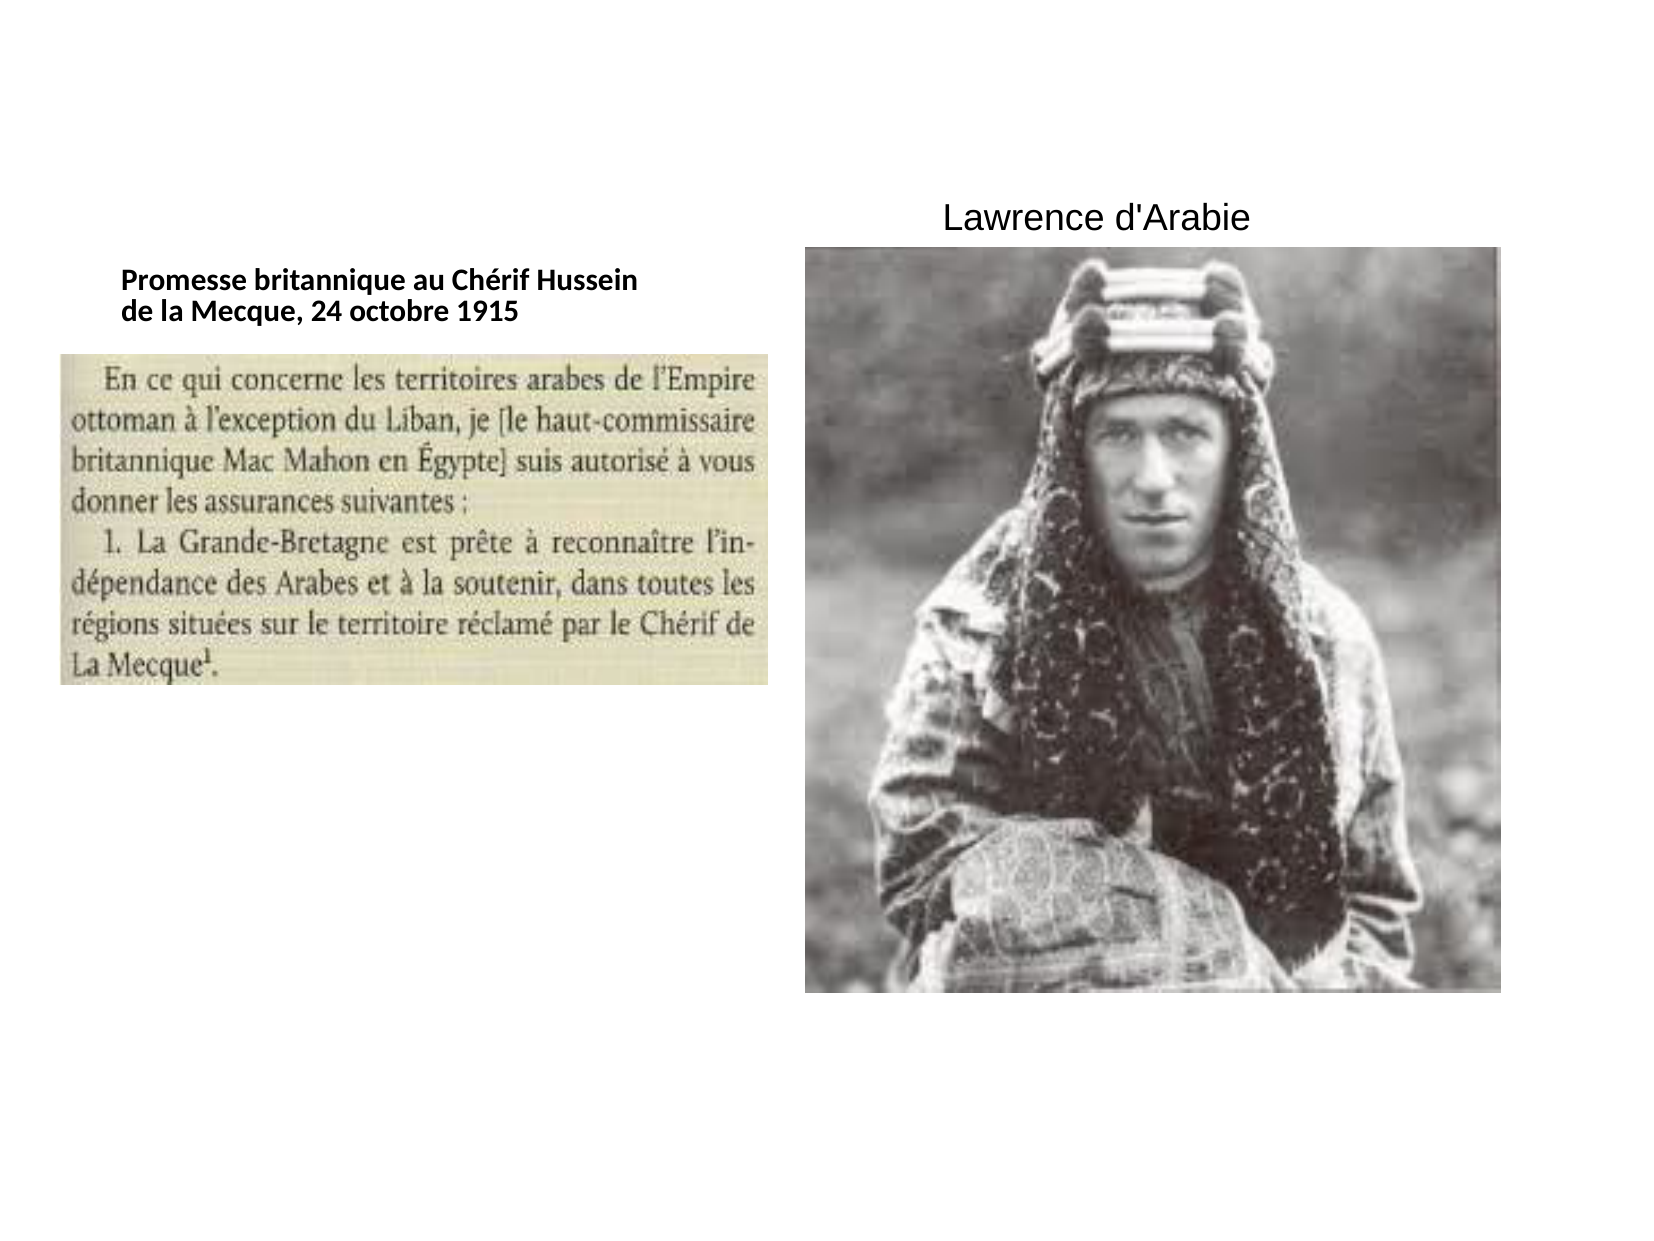

Lawrence d'Arabie
Promesse britannique au Chérif Hussein
de la Mecque, 24 octobre 1915